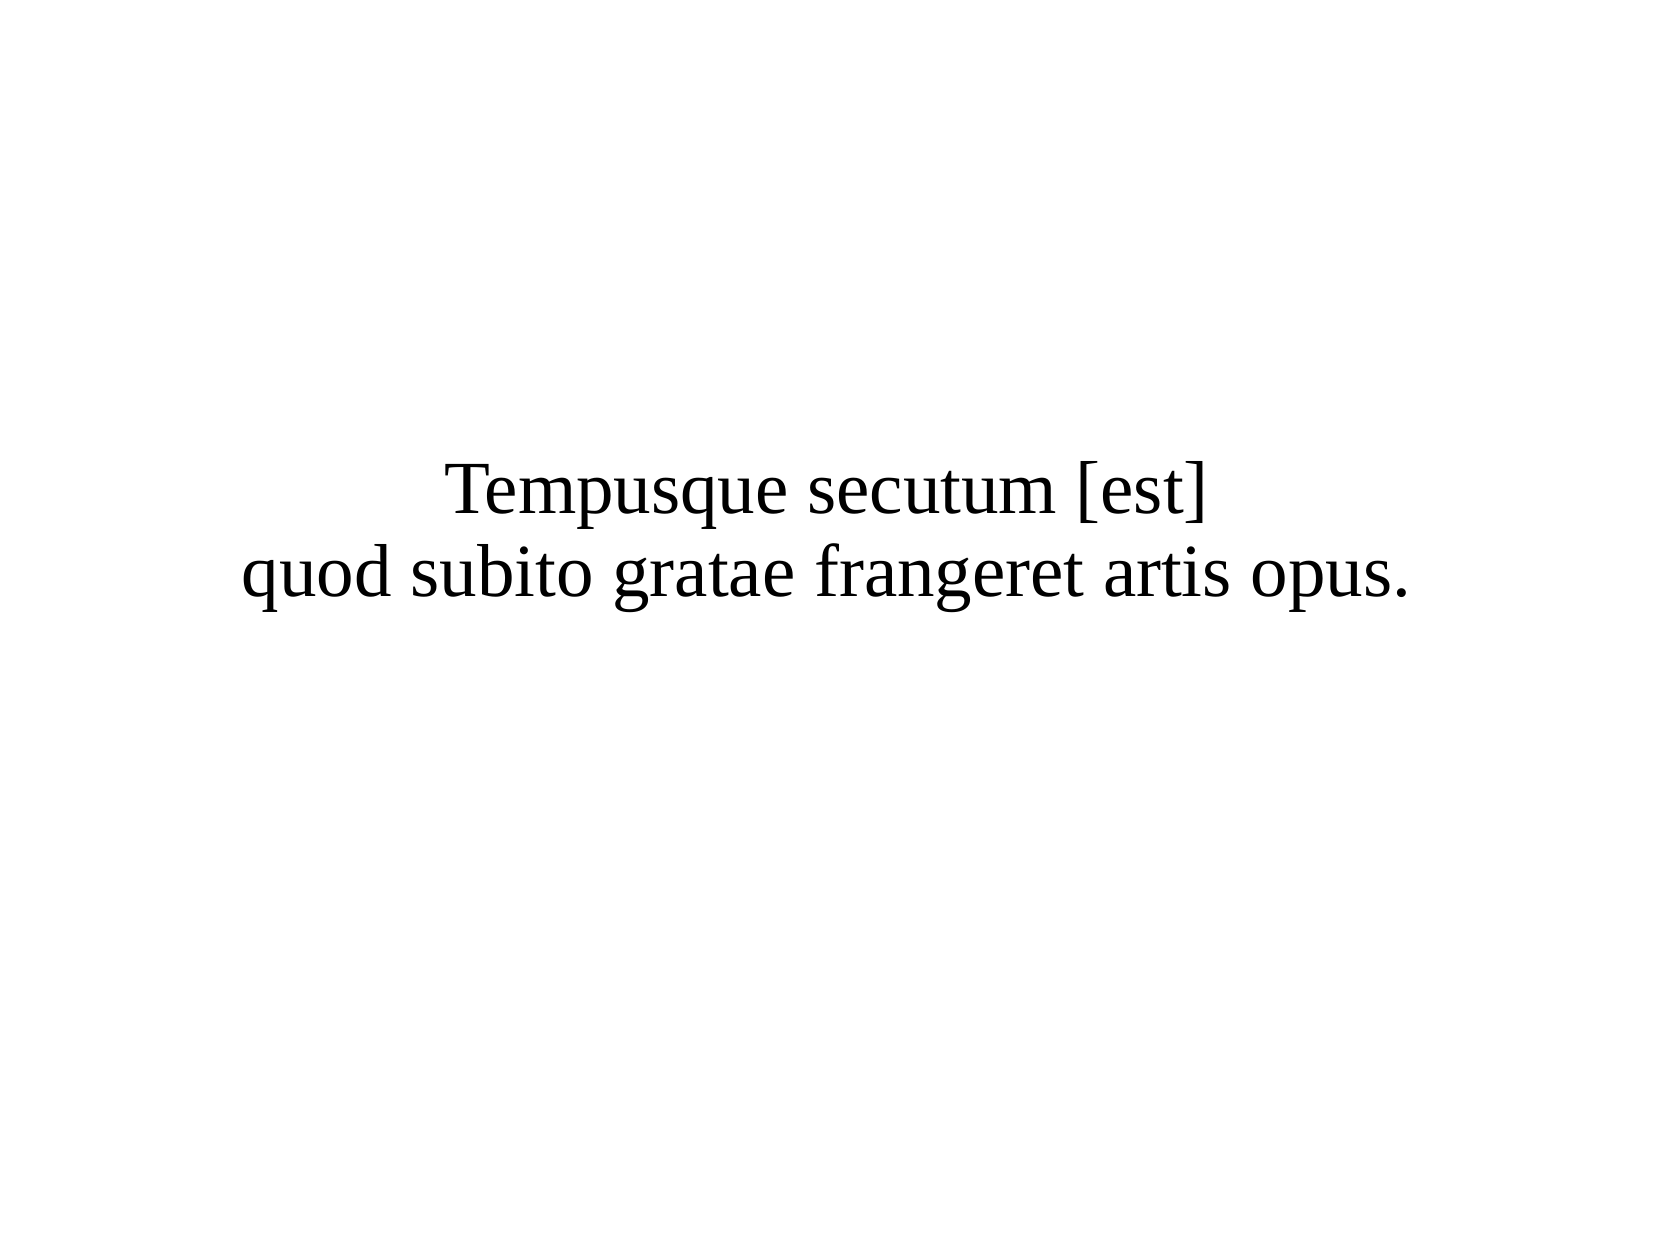

# Tempusque secutum [est]
quod subito gratae frangeret artis opus.